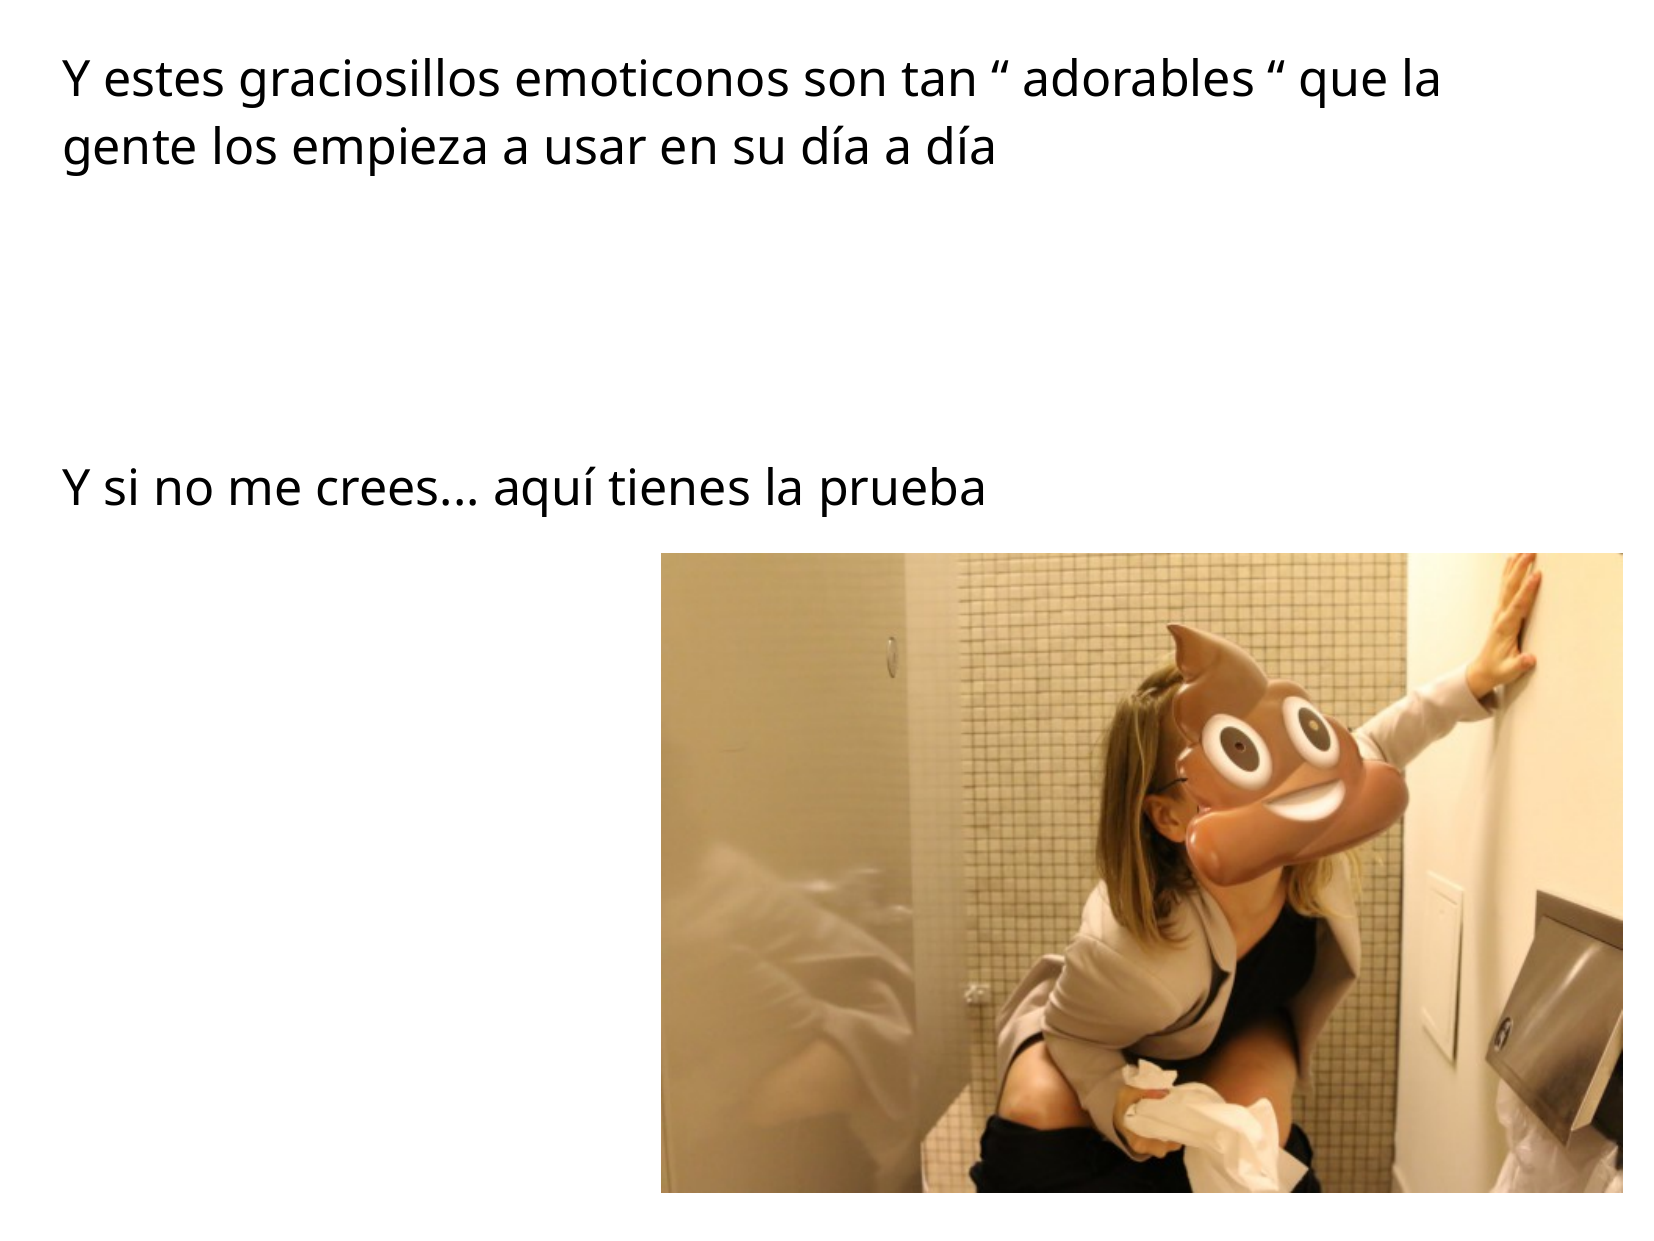

Y estes graciosillos emoticonos son tan “ adorables “ que la gente los empieza a usar en su día a día
Y si no me crees... aquí tienes la prueba